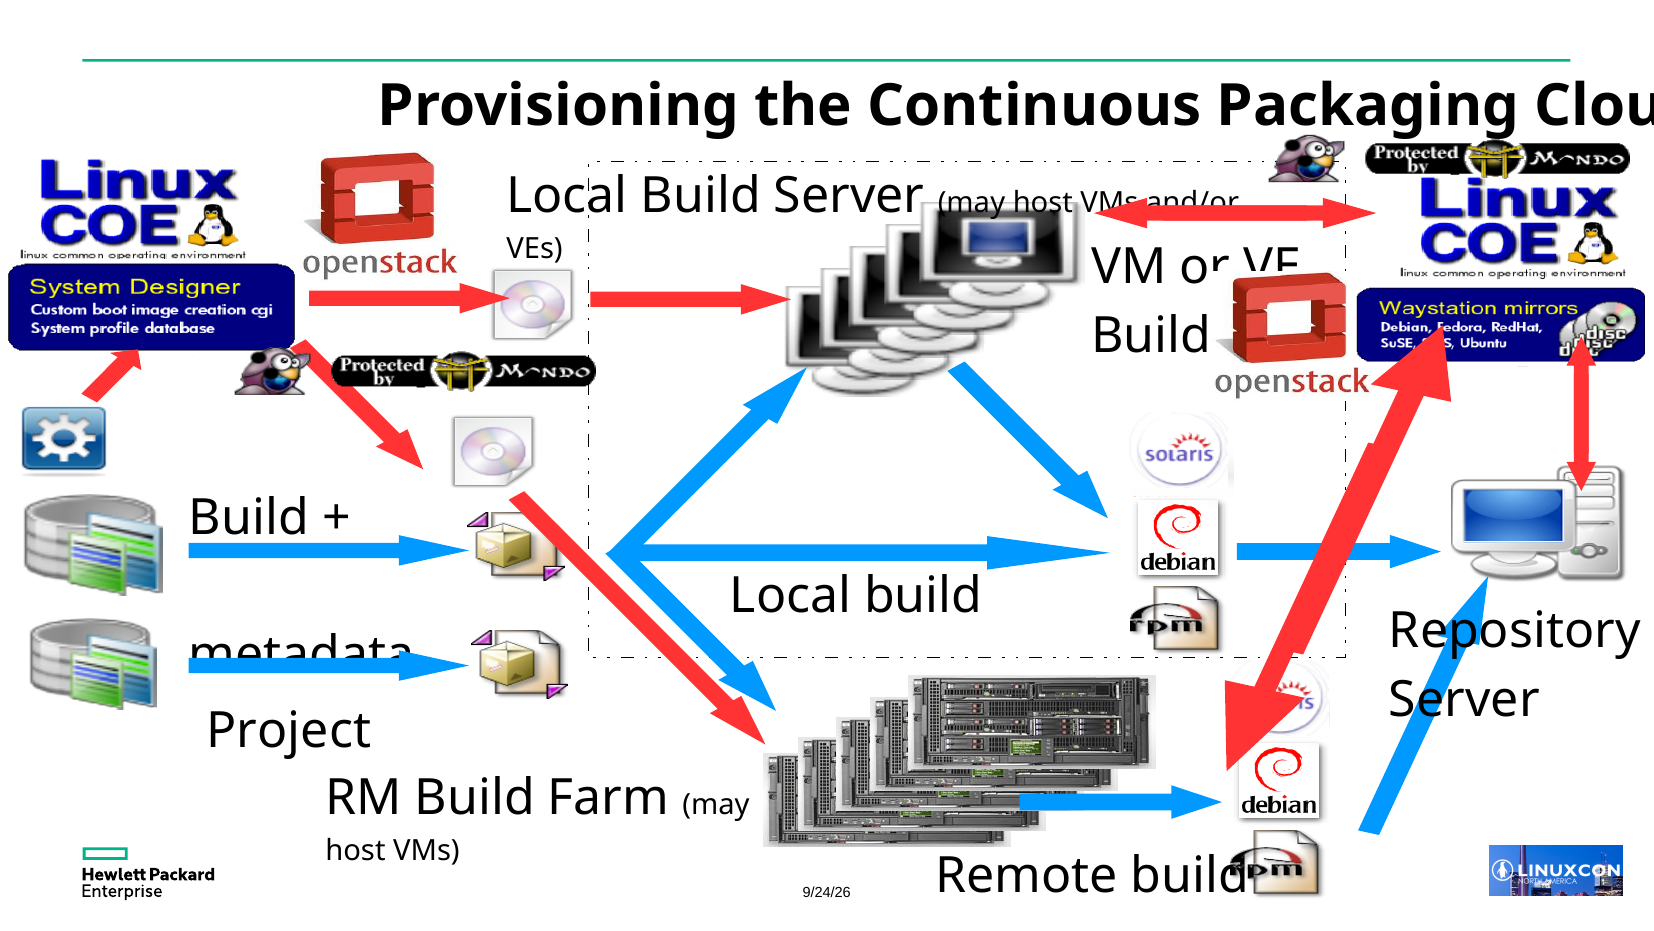

# Provisioning the Continuous Packaging Cloud
Local Build Server (may host VMs and/or VEs)
VM or VE Build
Build +
metadata
Local build
Repository
Server
Project
RM Build Farm (may host VMs)
Remote build